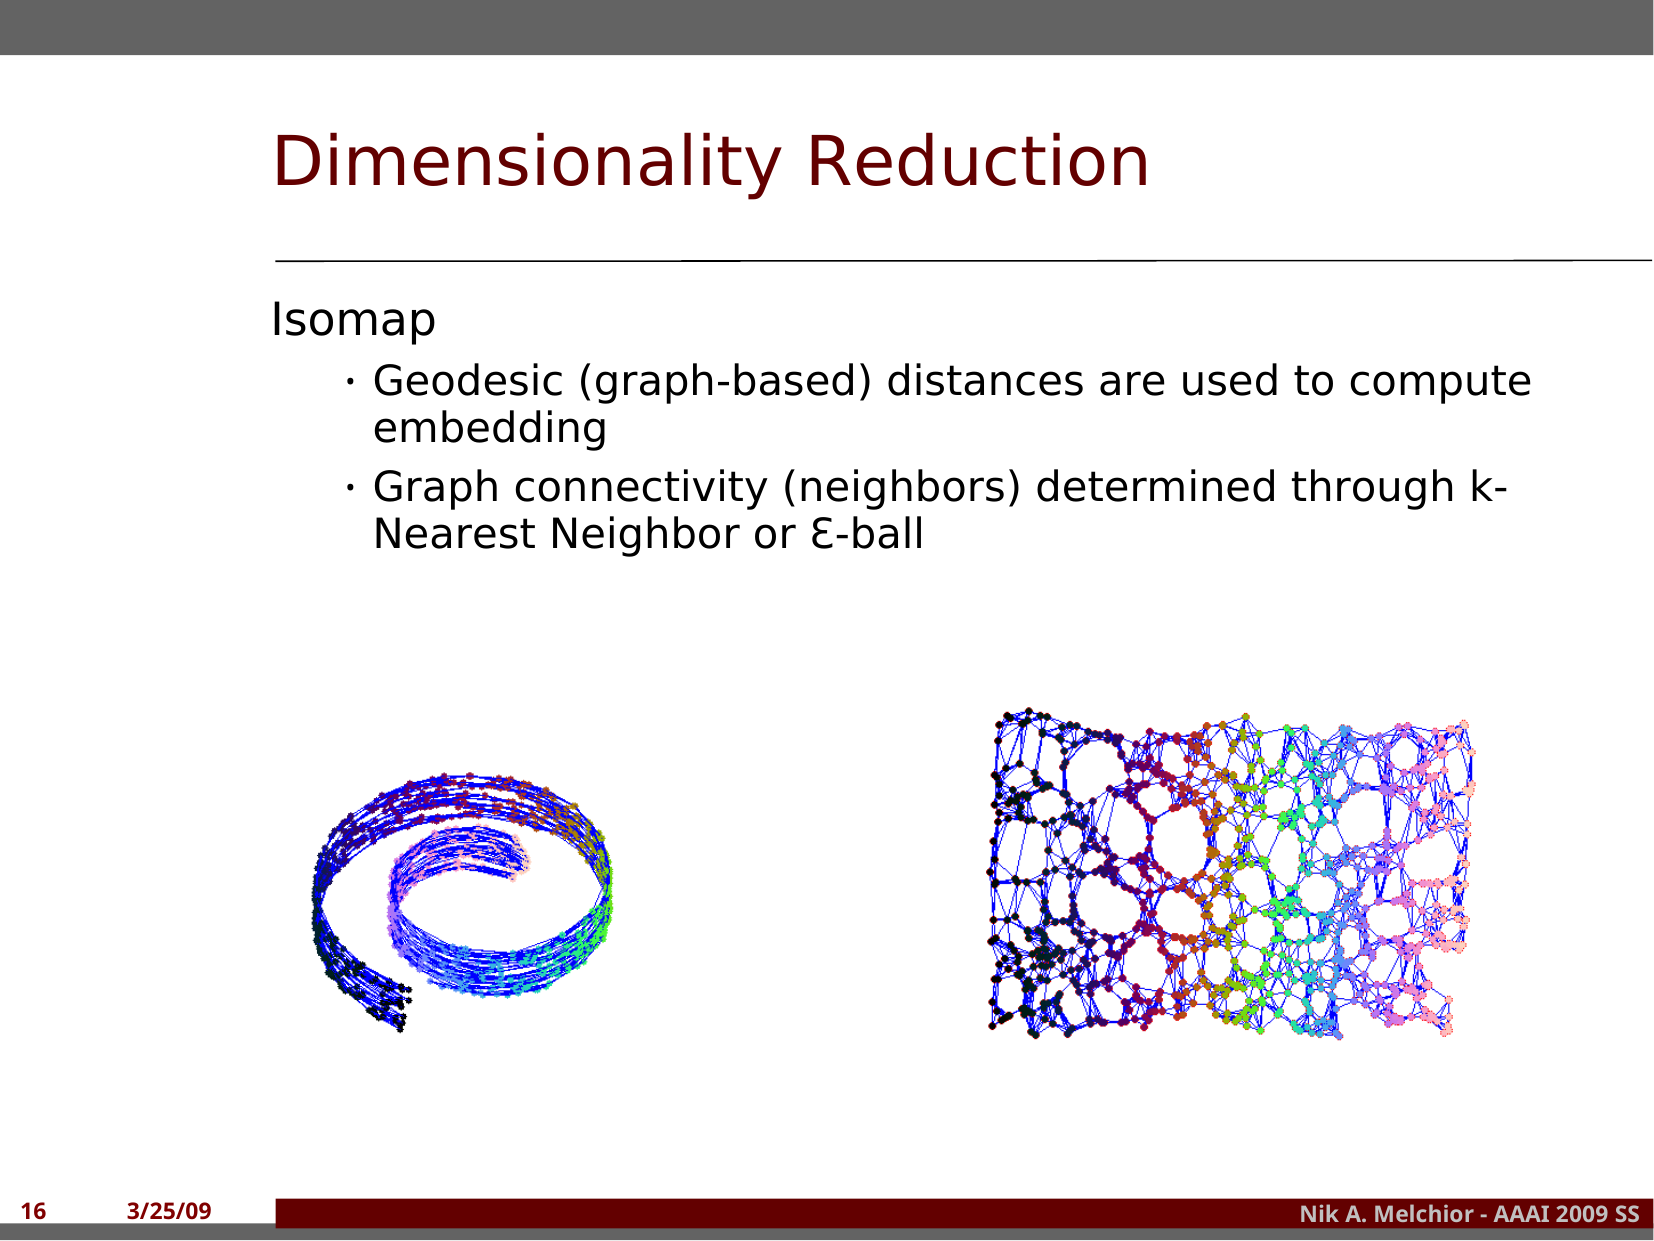

# Dimensionality Reduction
Isomap
Geodesic (graph-based) distances are used to compute embedding
Graph connectivity (neighbors) determined through k-Nearest Neighbor or Ɛ-ball
16
3/25/09
Nik A. Melchior - AAAI 2009 SS